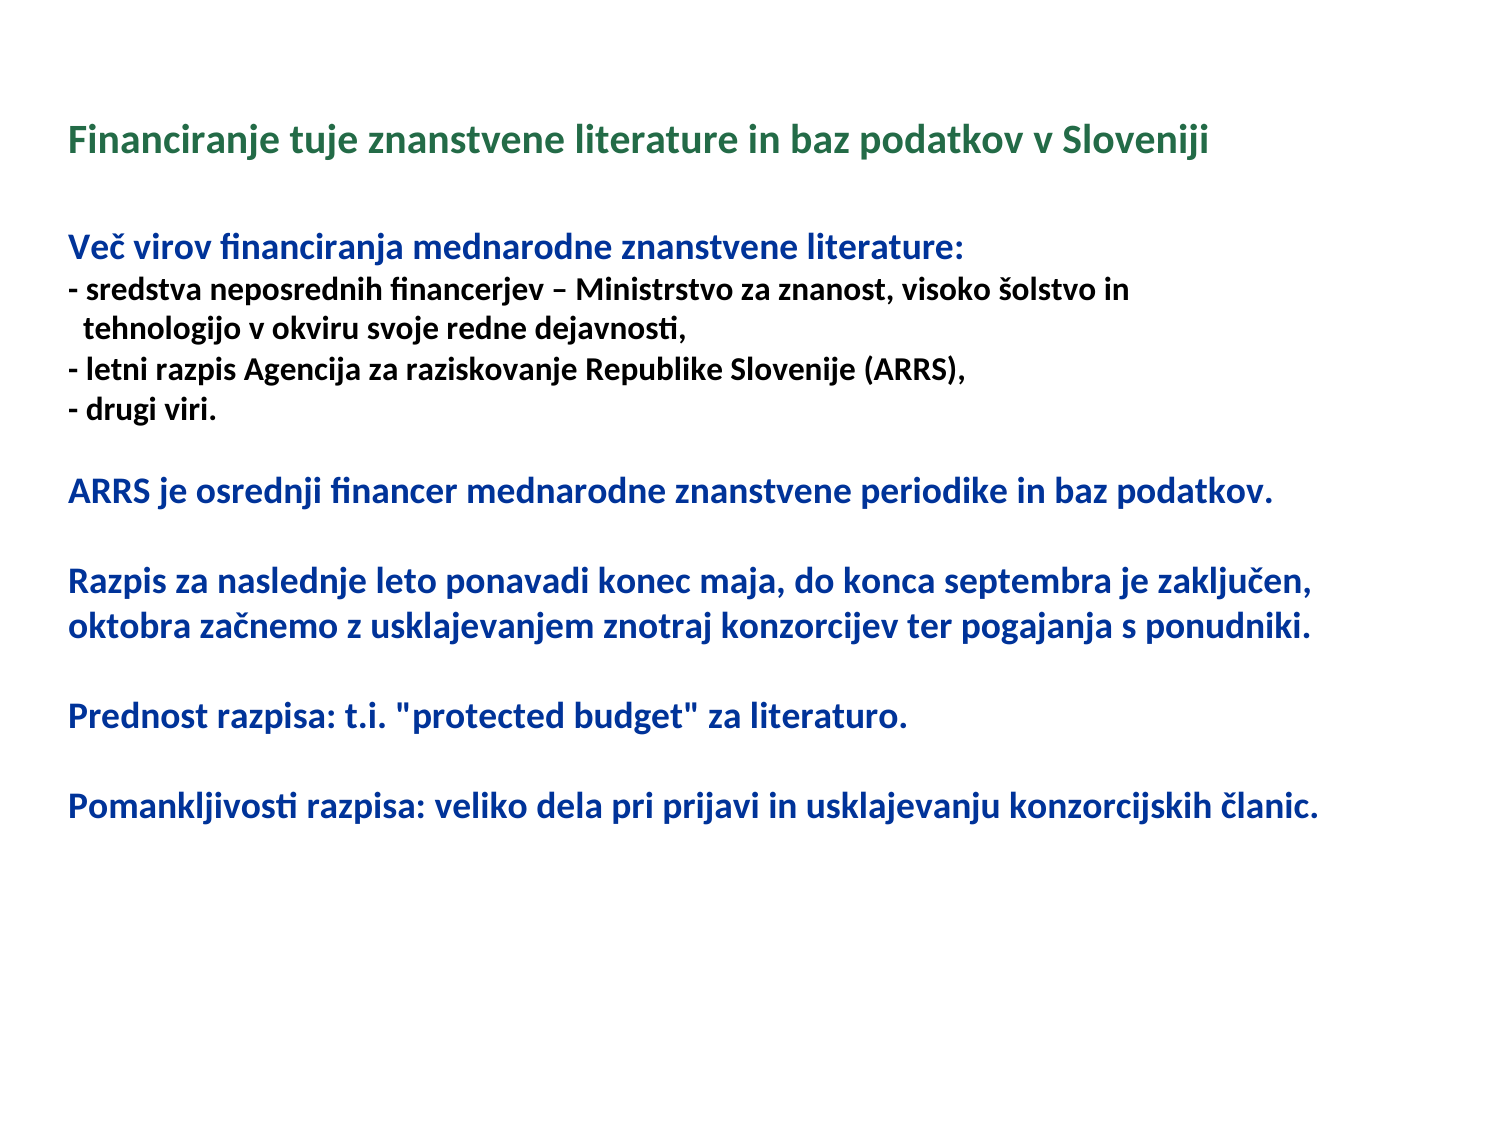

# Financiranje tuje znanstvene literature in baz podatkov v Sloveniji Več virov financiranja mednarodne znanstvene literature: - sredstva neposrednih financerjev – Ministrstvo za znanost, visoko šolstvo in tehnologijo v okviru svoje redne dejavnosti, - letni razpis Agencija za raziskovanje Republike Slovenije (ARRS), - drugi viri. ARRS je osrednji financer mednarodne znanstvene periodike in baz podatkov. Razpis za naslednje leto ponavadi konec maja, do konca septembra je zaključen, oktobra začnemo z usklajevanjem znotraj konzorcijev ter pogajanja s ponudniki. Prednost razpisa: t.i. "protected budget" za literaturo. Pomankljivosti razpisa: veliko dela pri prijavi in usklajevanju konzorcijskih članic.